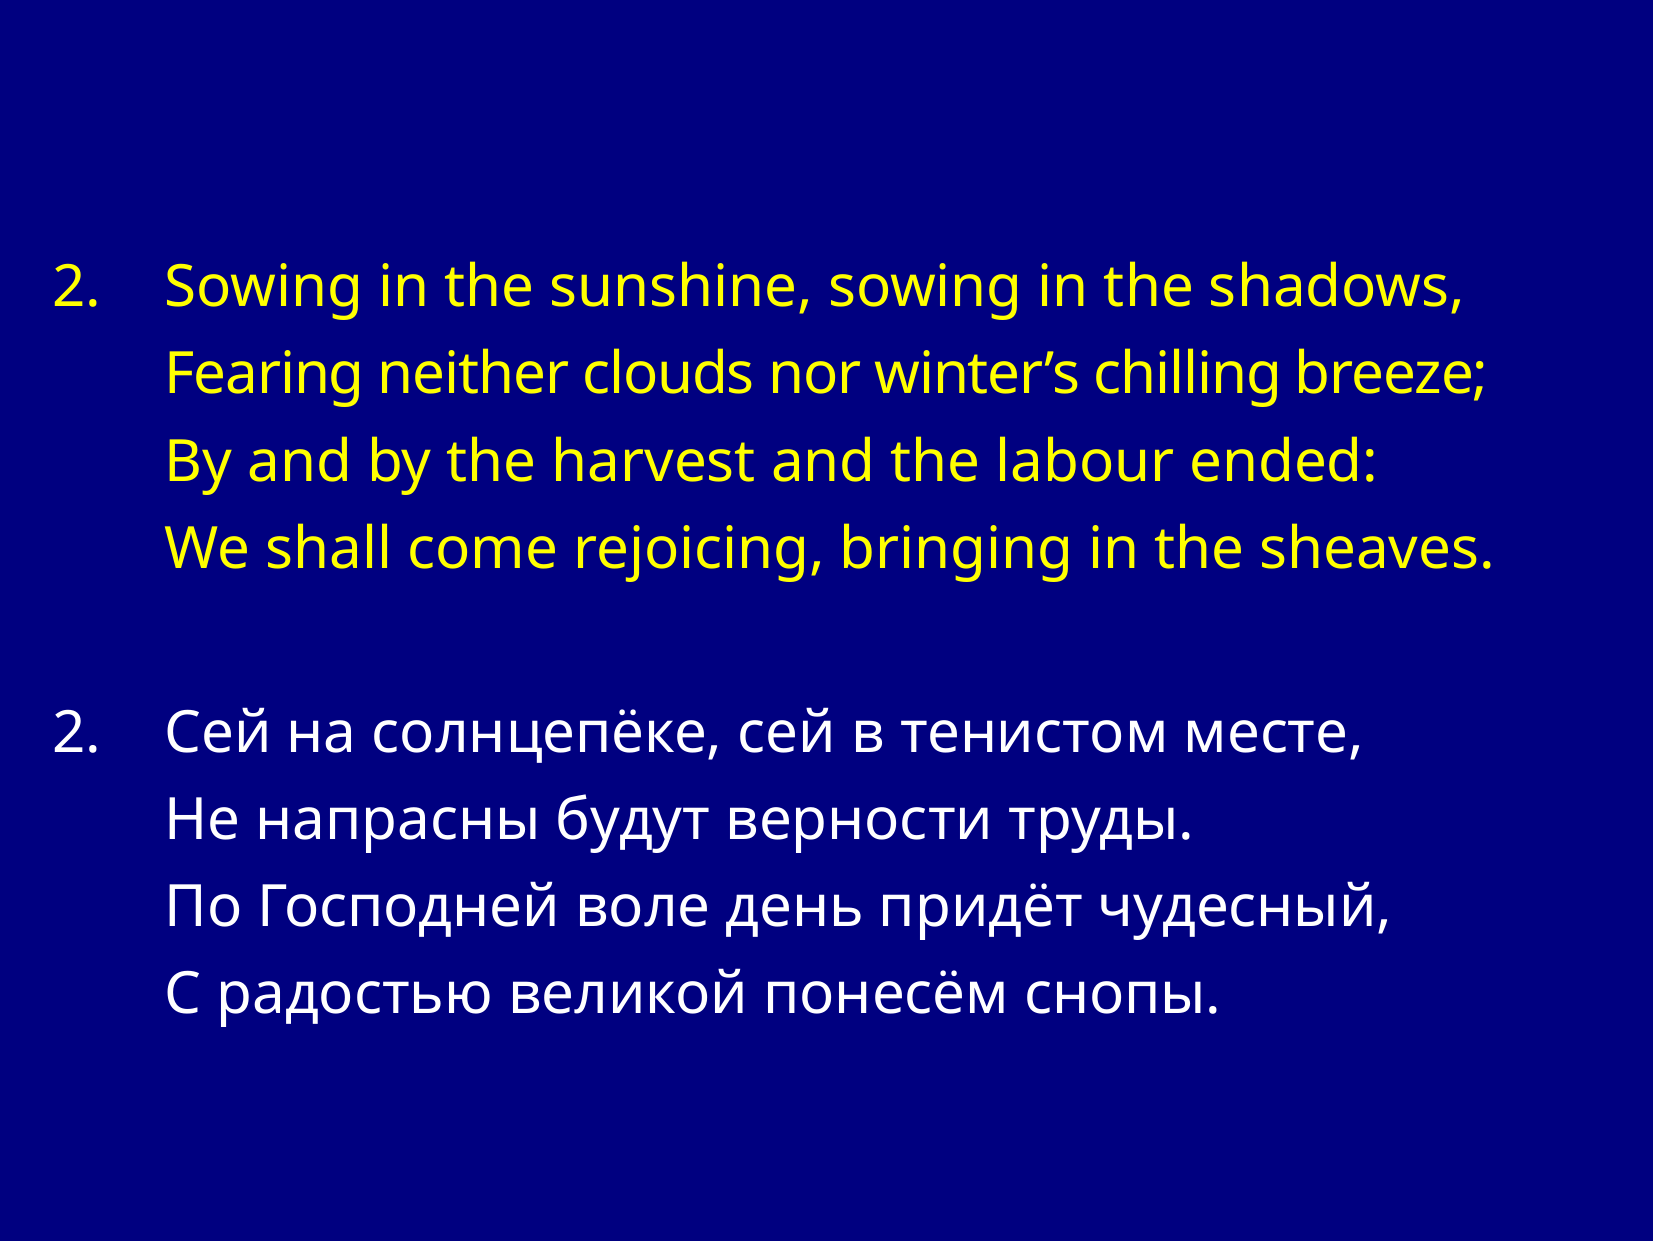

2.	Sowing in the sunshine, sowing in the shadows,
	Fearing neither clouds nor winter’s chilling breeze;
	By and by the harvest and the labour ended:
	We shall come rejoicing, bringing in the sheaves.
2.	Сей на солнцепёке, сей в тенистом месте,
	Не напрасны будут верности труды.
	По Господней воле день придёт чудесный,
	С радостью великой понесём снопы.